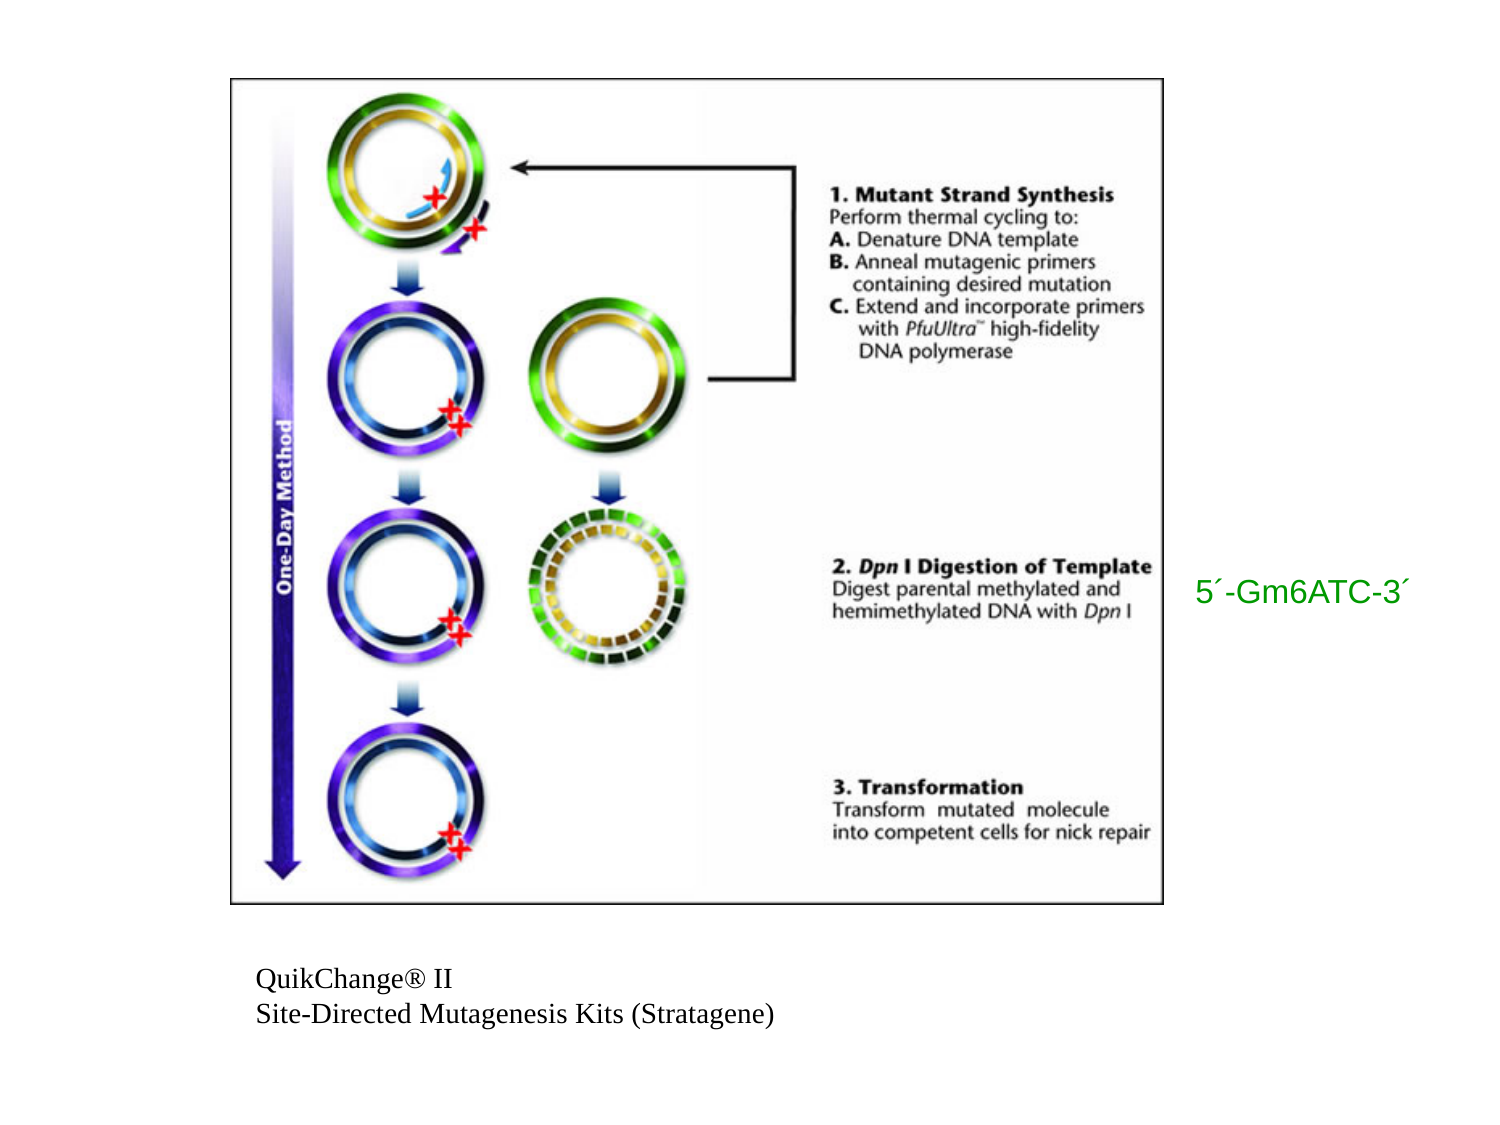

5´-Gm6ATC-3´
QuikChange® II
Site-Directed Mutagenesis Kits (Stratagene)